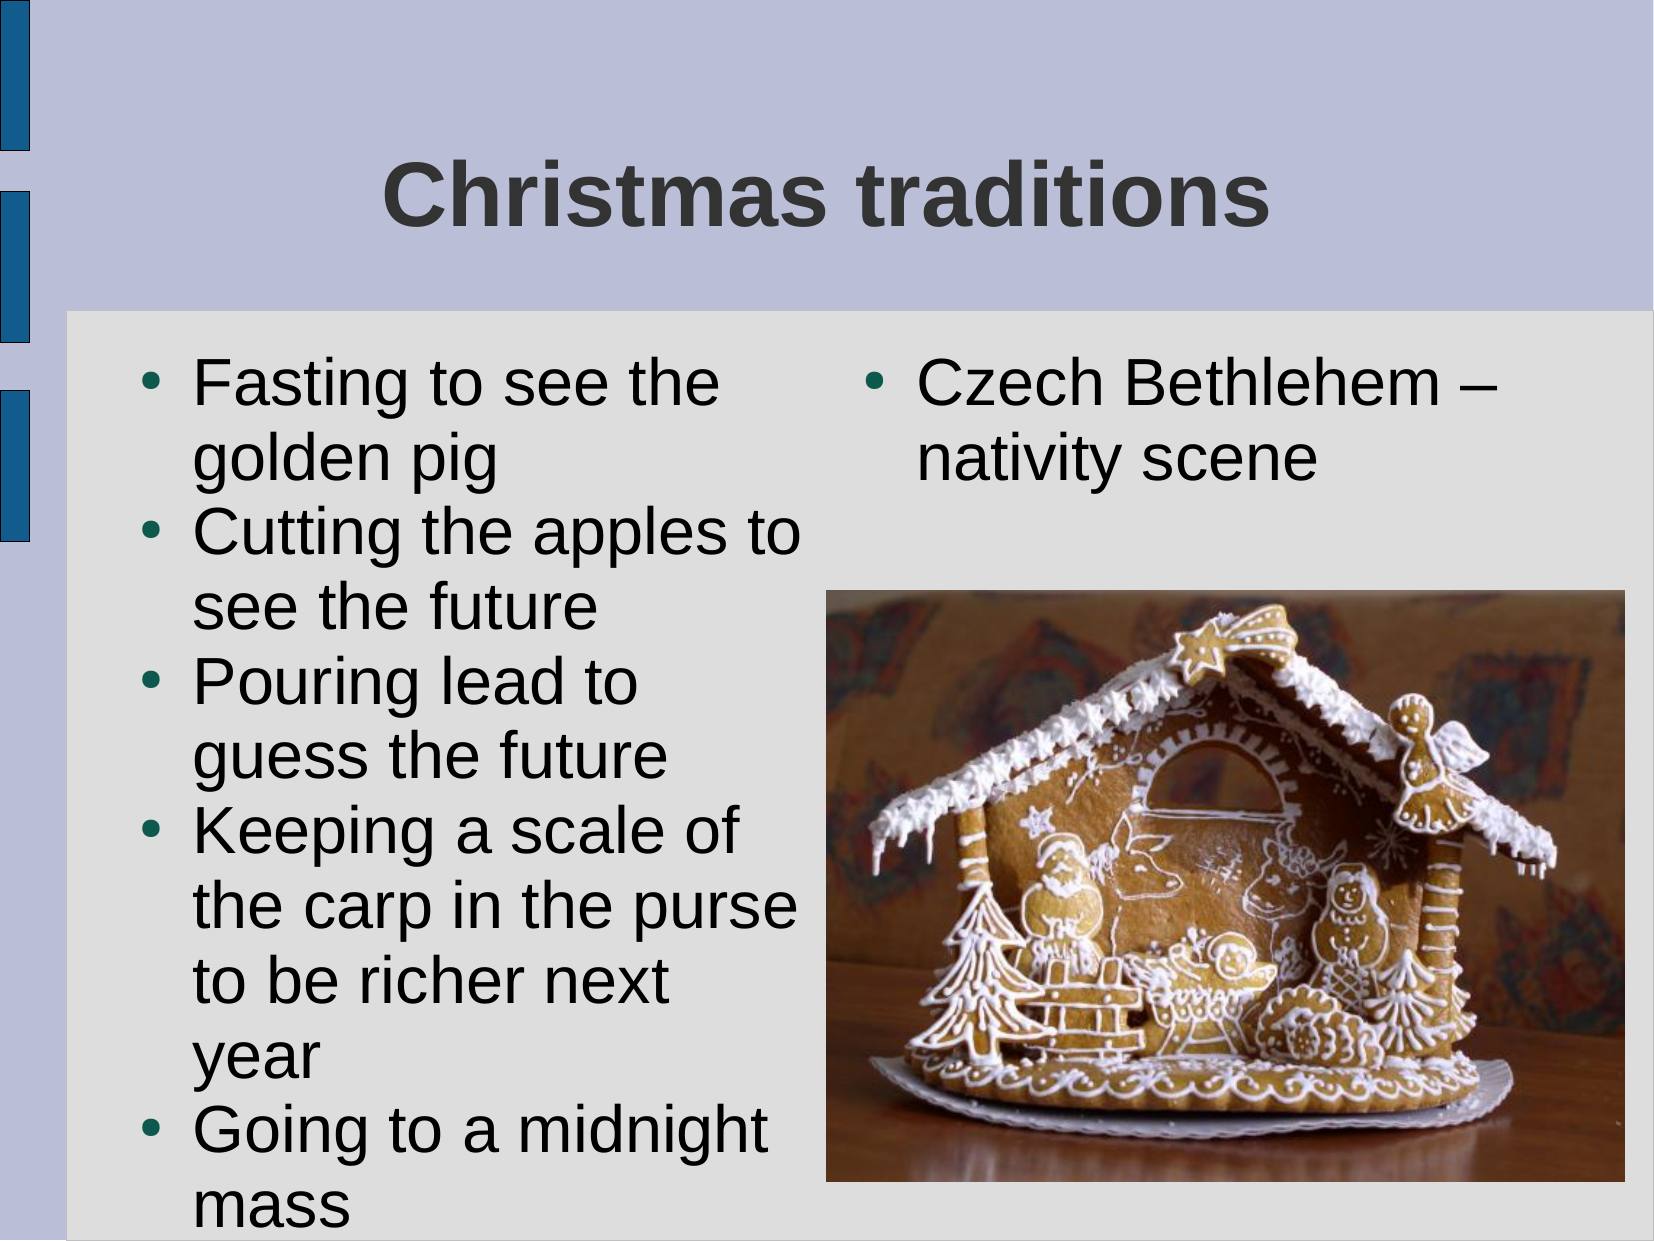

# Christmas traditions
Fasting to see the golden pig
Cutting the apples to see the future
Pouring lead to guess the future
Keeping a scale of the carp in the purse to be richer next year
Going to a midnight mass
Czech Bethlehem – nativity scene